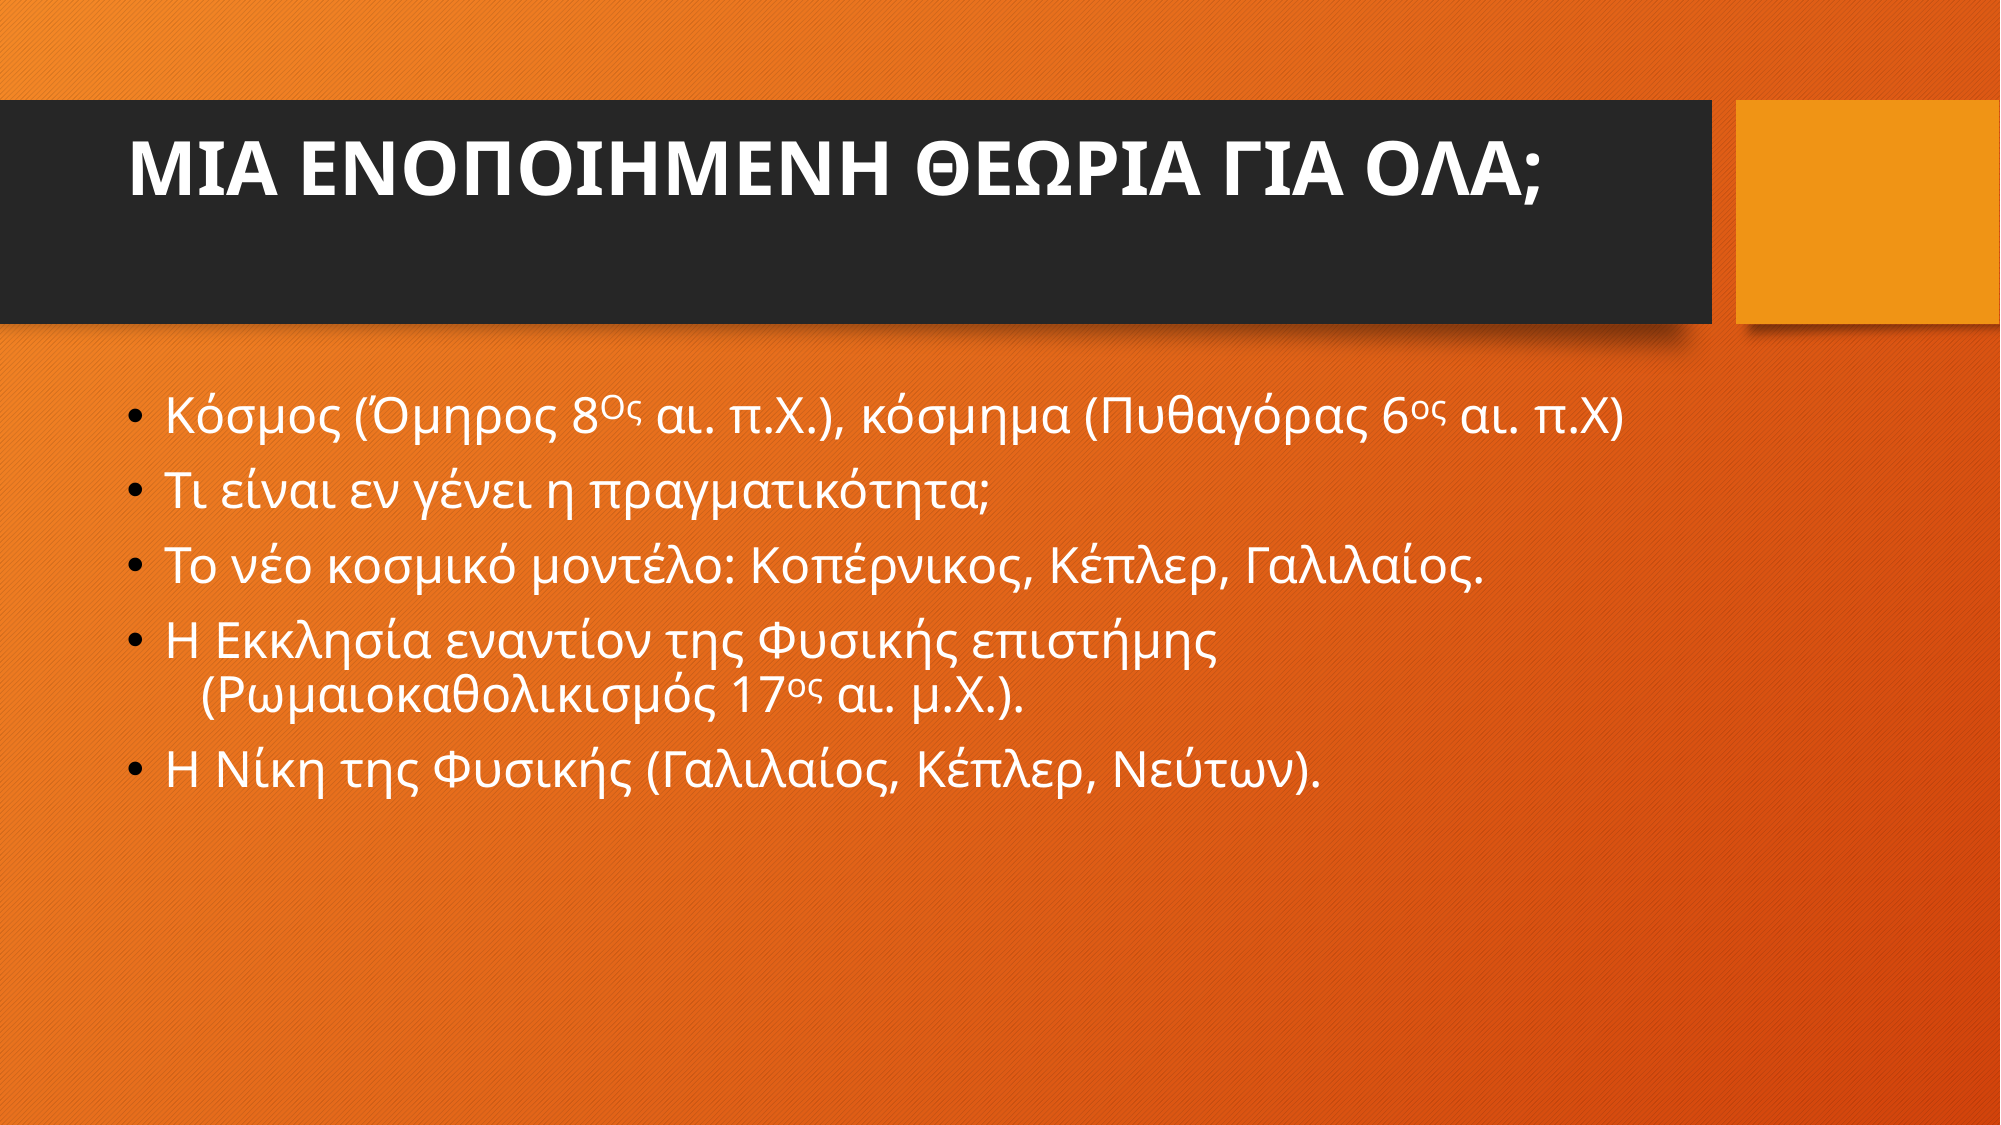

# ΜΙΑ ΕΝΟΠΟΙΗΜΕΝΗ ΘΕΩΡΙΑ ΓΙΑ ΟΛΑ;
Κόσμος (Όμηρος 8Ος αι. π.Χ.), κόσμημα (Πυθαγόρας 6ος αι. π.Χ)
Τι είναι εν γένει η πραγματικότητα;
Το νέο κοσμικό μοντέλο: Κοπέρνικος, Κέπλερ, Γαλιλαίος.
Η Εκκλησία εναντίον της Φυσικής επιστήμης (Ρωμαιοκαθολικισμός 17ος αι. μ.Χ.).
Η Νίκη της Φυσικής (Γαλιλαίος, Κέπλερ, Νεύτων).